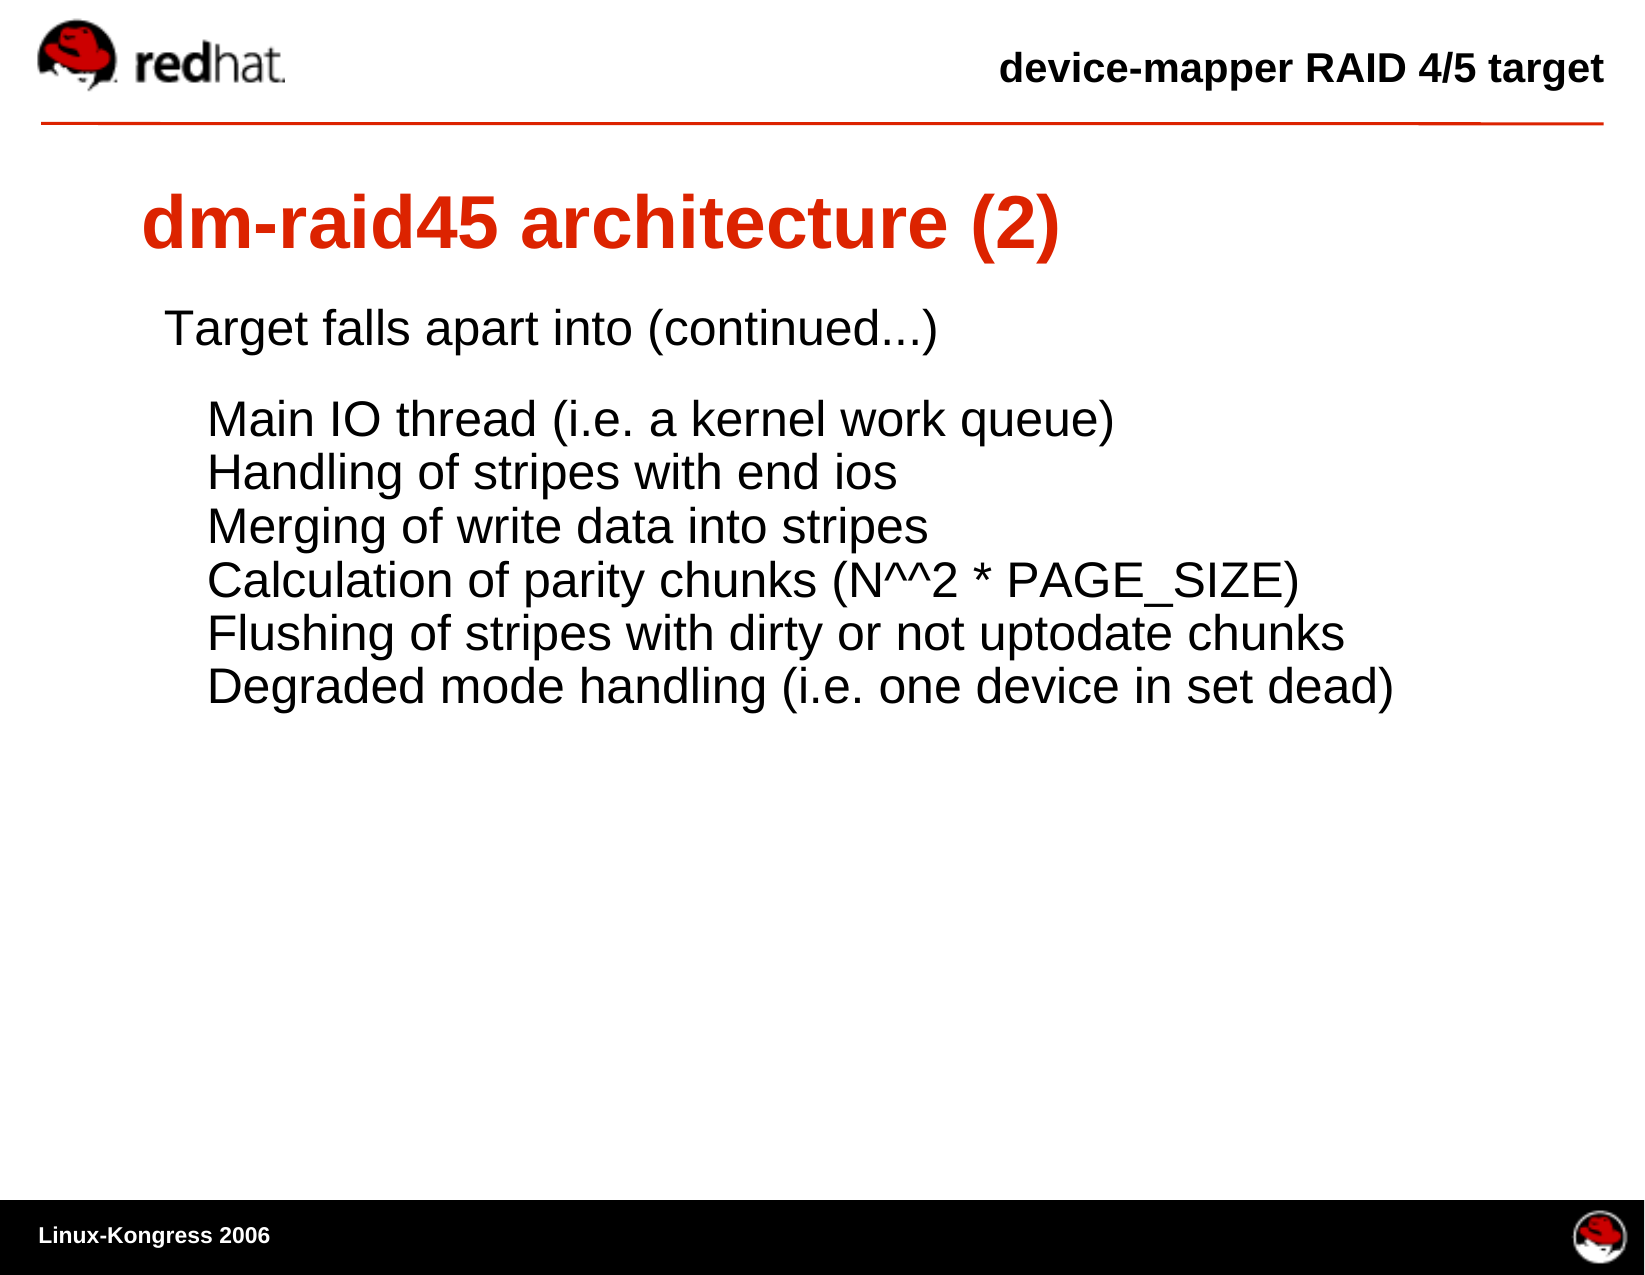

device-mapper RAID 4/5 target
dm-raid45 architecture (2)
 Target falls apart into (continued...)
 Main IO thread (i.e. a kernel work queue)
 Handling of stripes with end ios
 Merging of write data into stripes
 Calculation of parity chunks (N^^2 * PAGE_SIZE)
 Flushing of stripes with dirty or not uptodate chunks
 Degraded mode handling (i.e. one device in set dead)
Linux-Kongress 2006